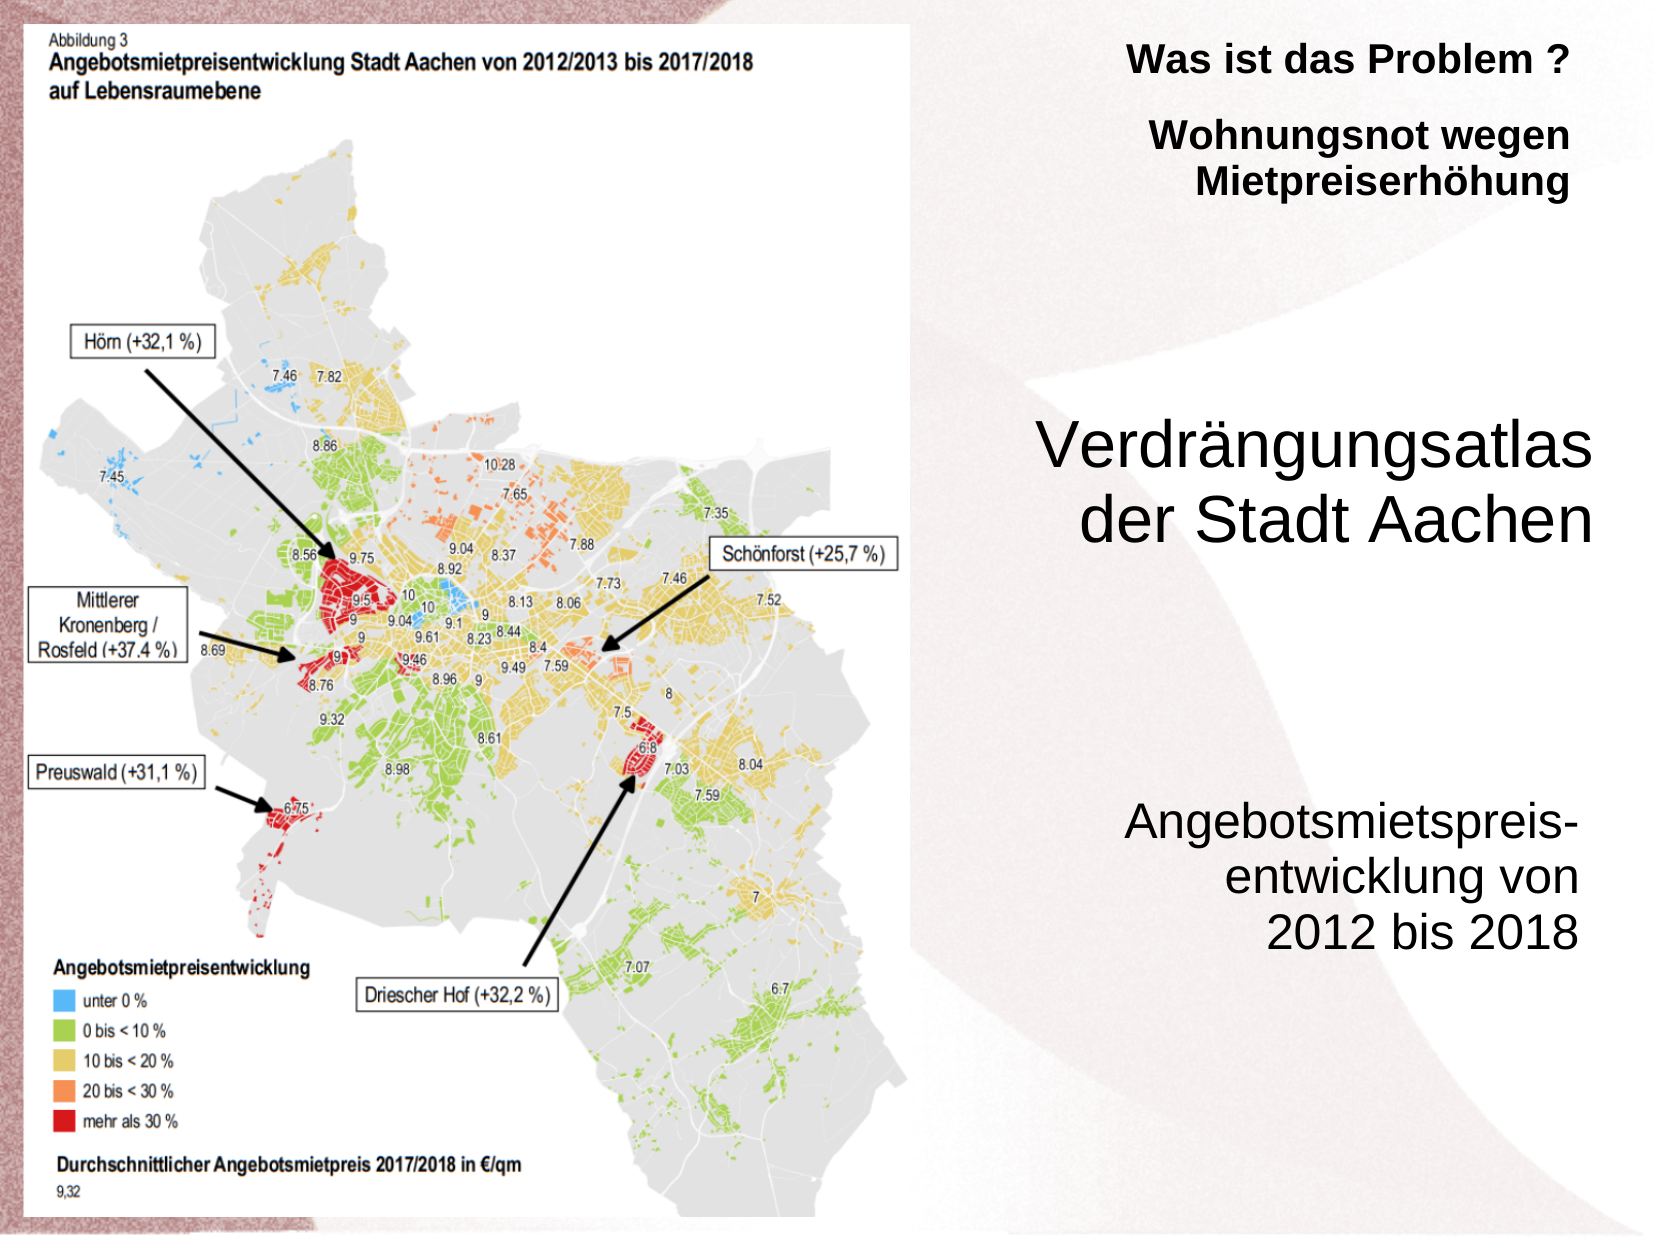

# Was ist das Problem ?
 Wohnungsnot wegen Mietpreiserhöhung
Verdrängungsatlas der Stadt Aachen
Angebotsmietspreis-
entwicklung von
2012 bis 2018